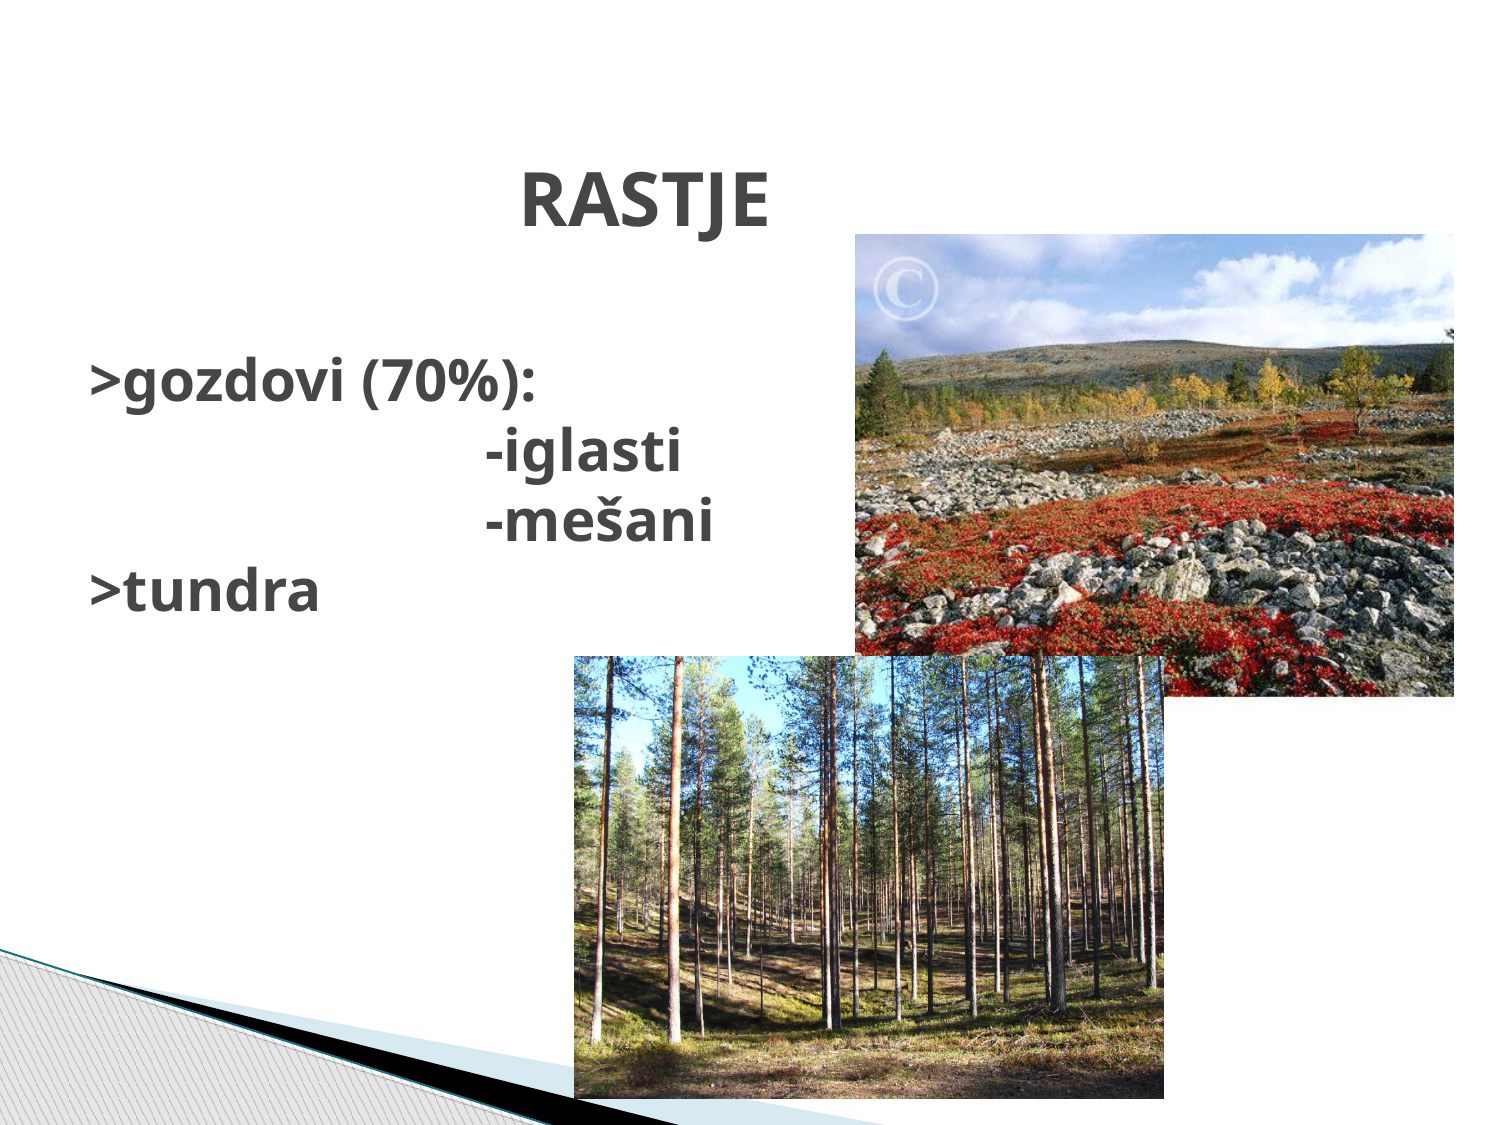

# RASTJE >gozdovi (70%): -iglasti -mešani >tundra